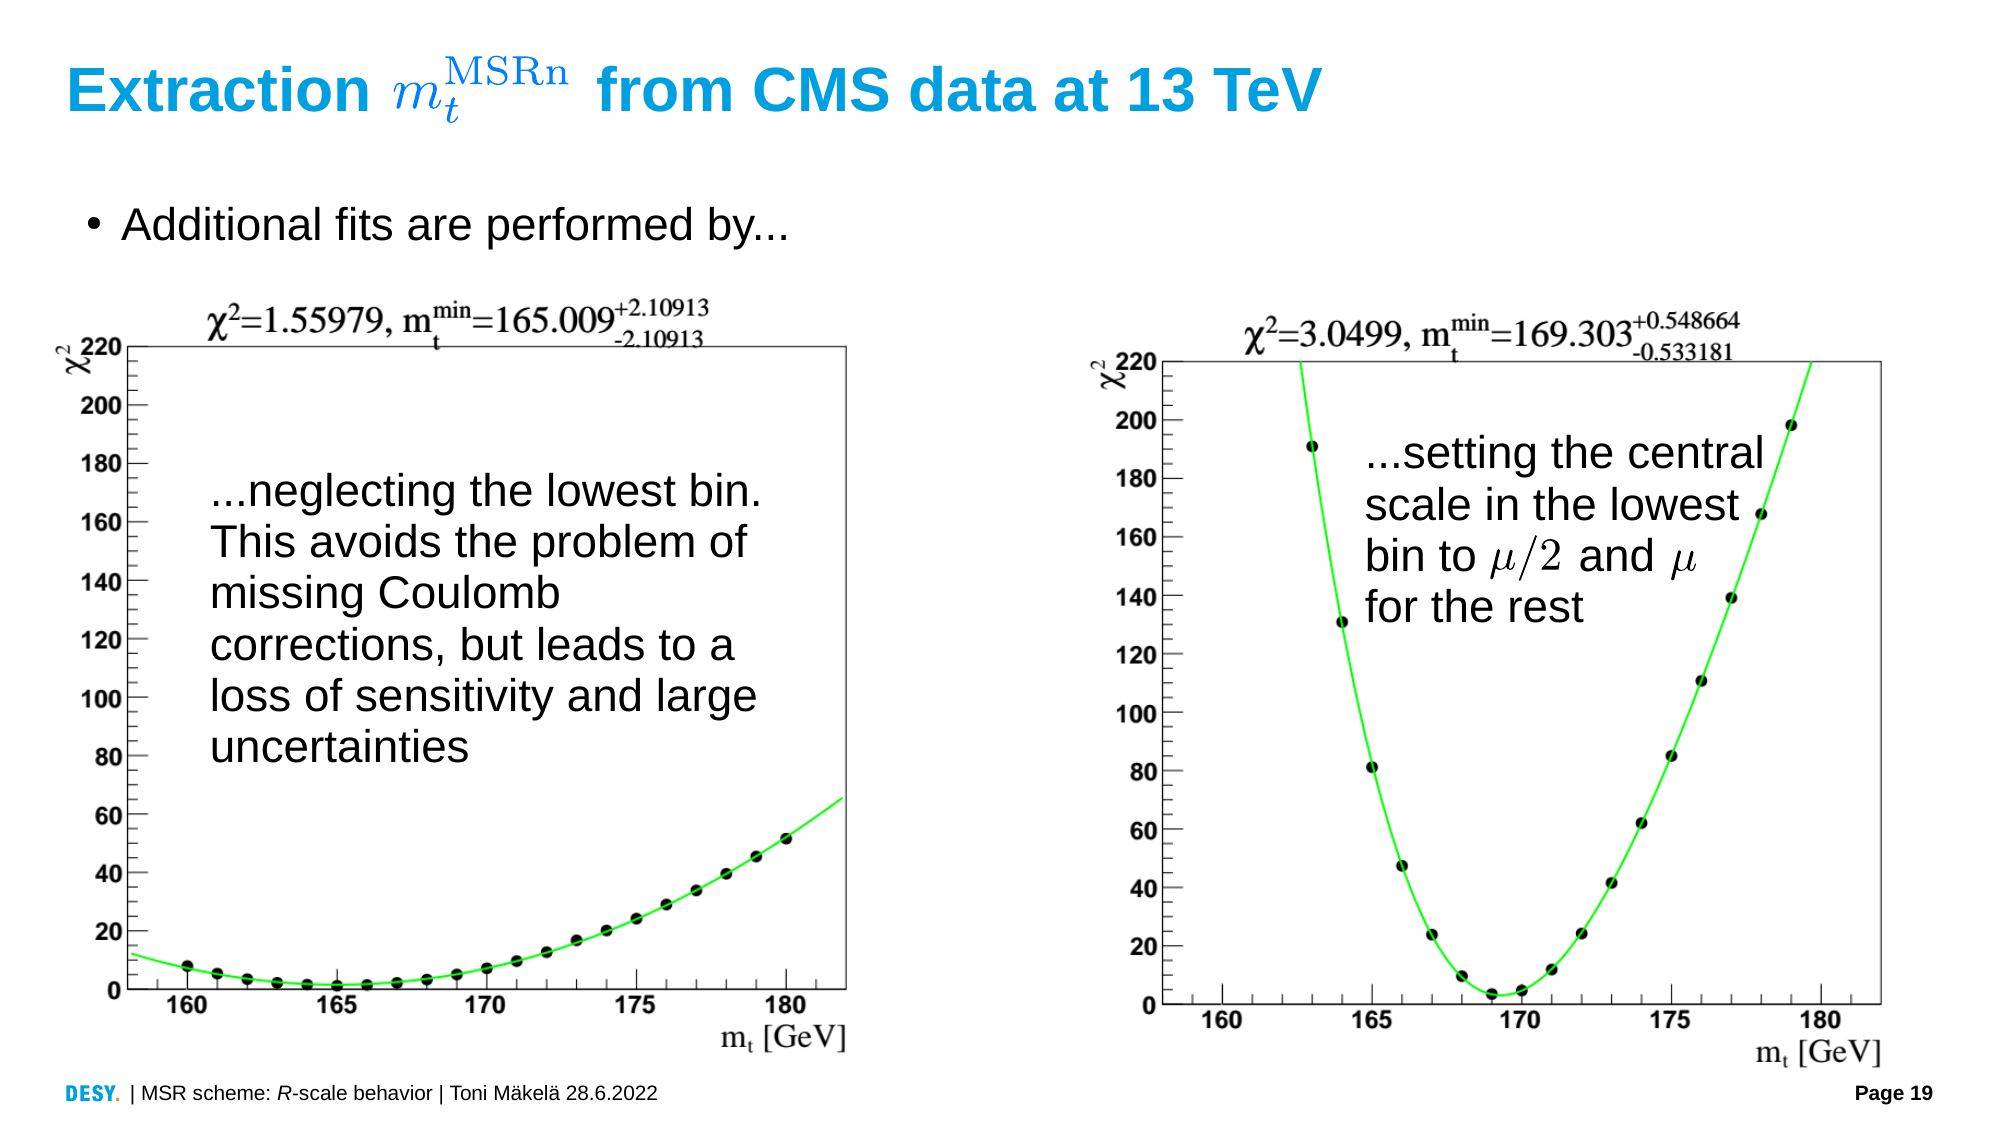

# Extraction from CMS data at 13 TeV
Additional fits are performed by...
...setting the central
scale in the lowest
bin to and
for the rest
...neglecting the lowest bin. This avoids the problem of missing Coulomb corrections, but leads to a loss of sensitivity and large uncertainties
| MSR scheme: R-scale behavior | Toni Mäkelä 28.6.2022